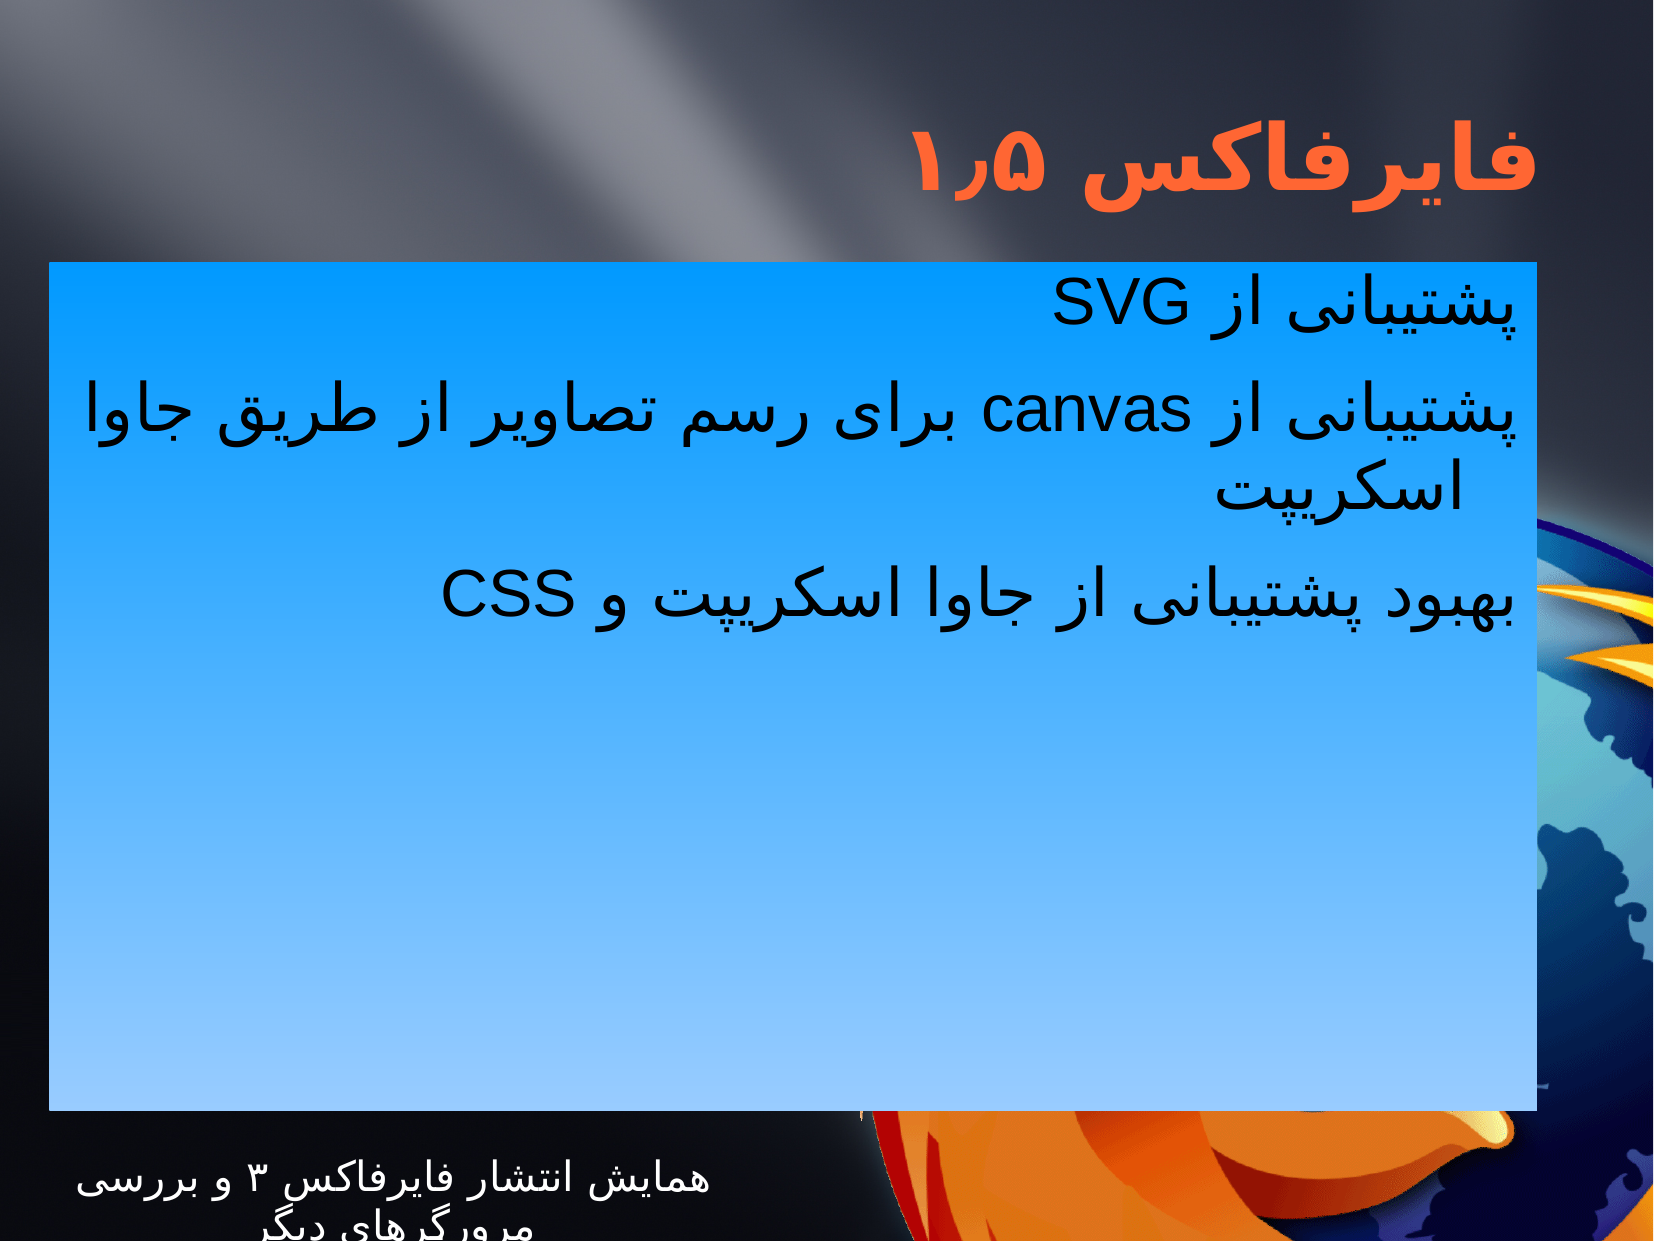

# فایرفاکس ۵ ۱٫
پشتیبانی از SVG
پشتیبانی از canvas برای رسم تصاویر از طریق جاوا اسکریپت
بهبود پشتیبانی از جاوا اسکریپت و CSS